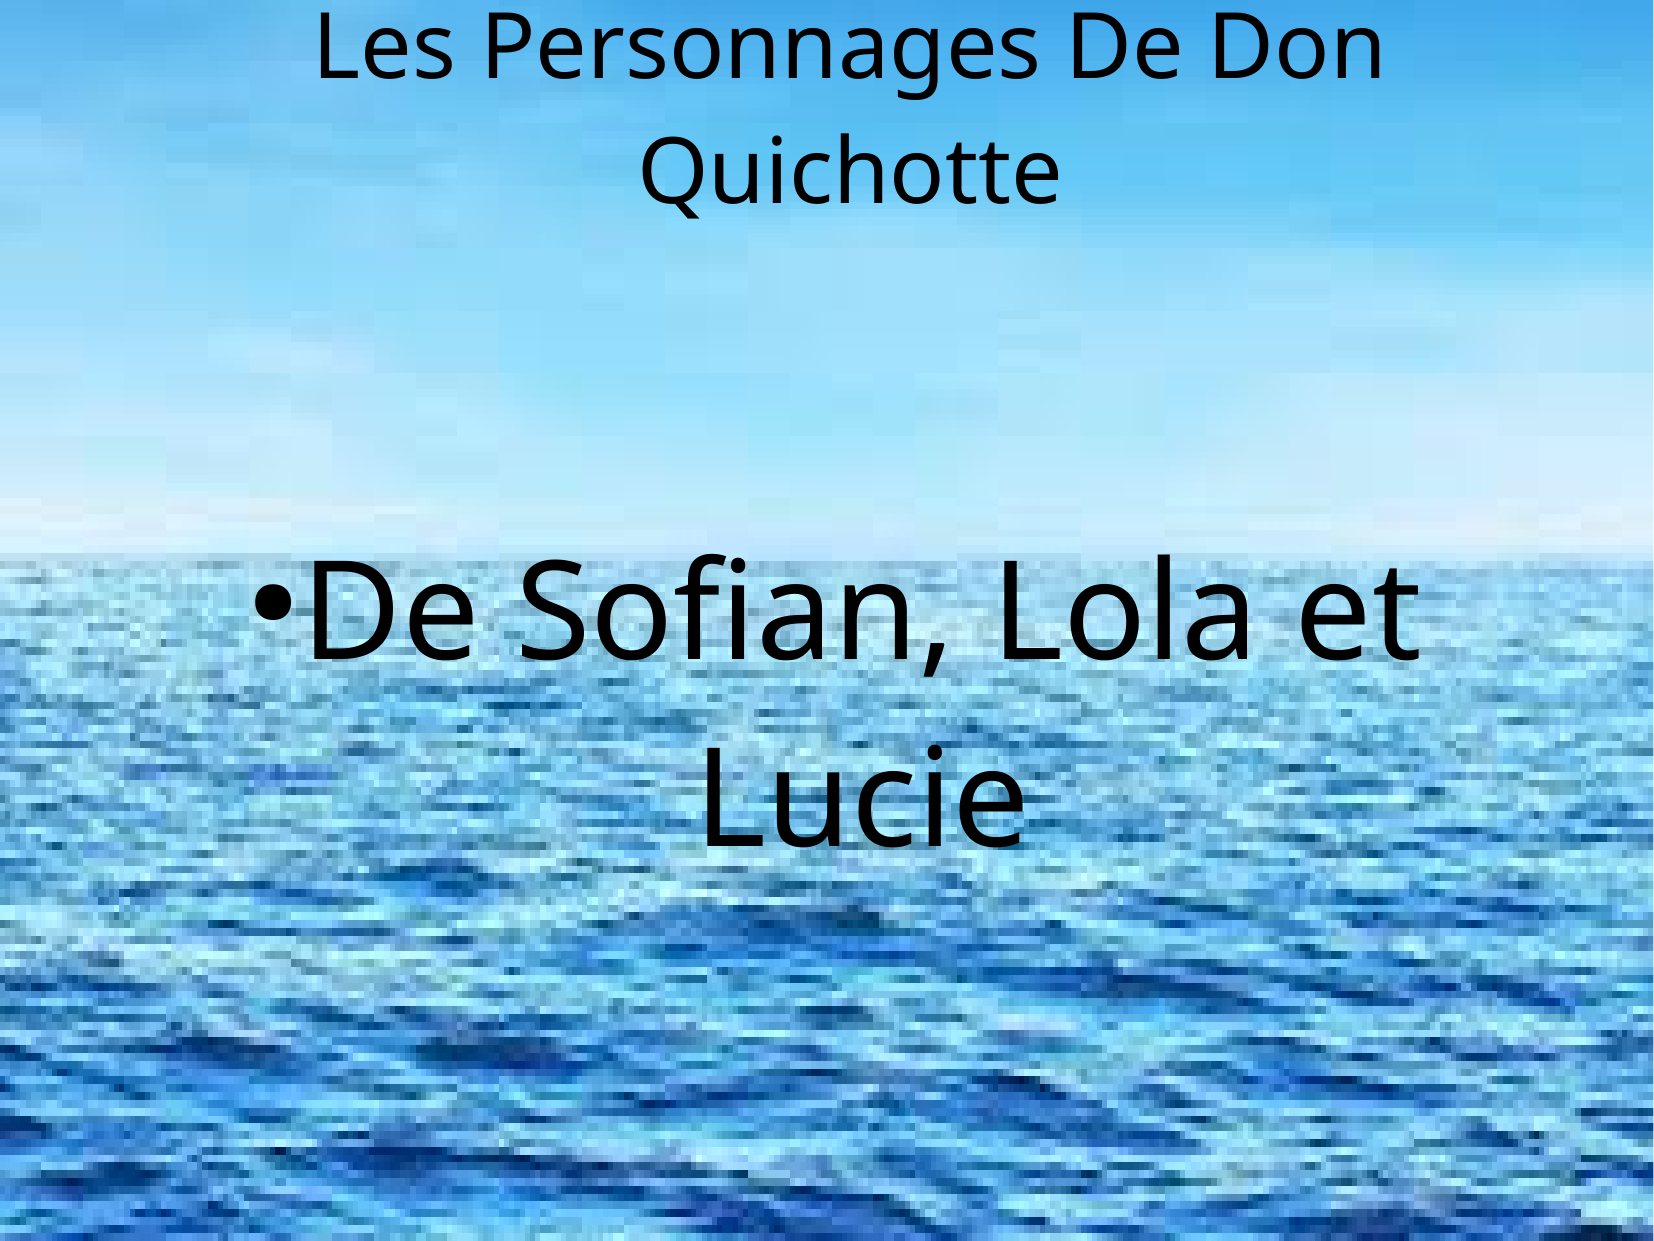

# Les Personnages De Don Quichotte
De Sofian, Lola et Lucie